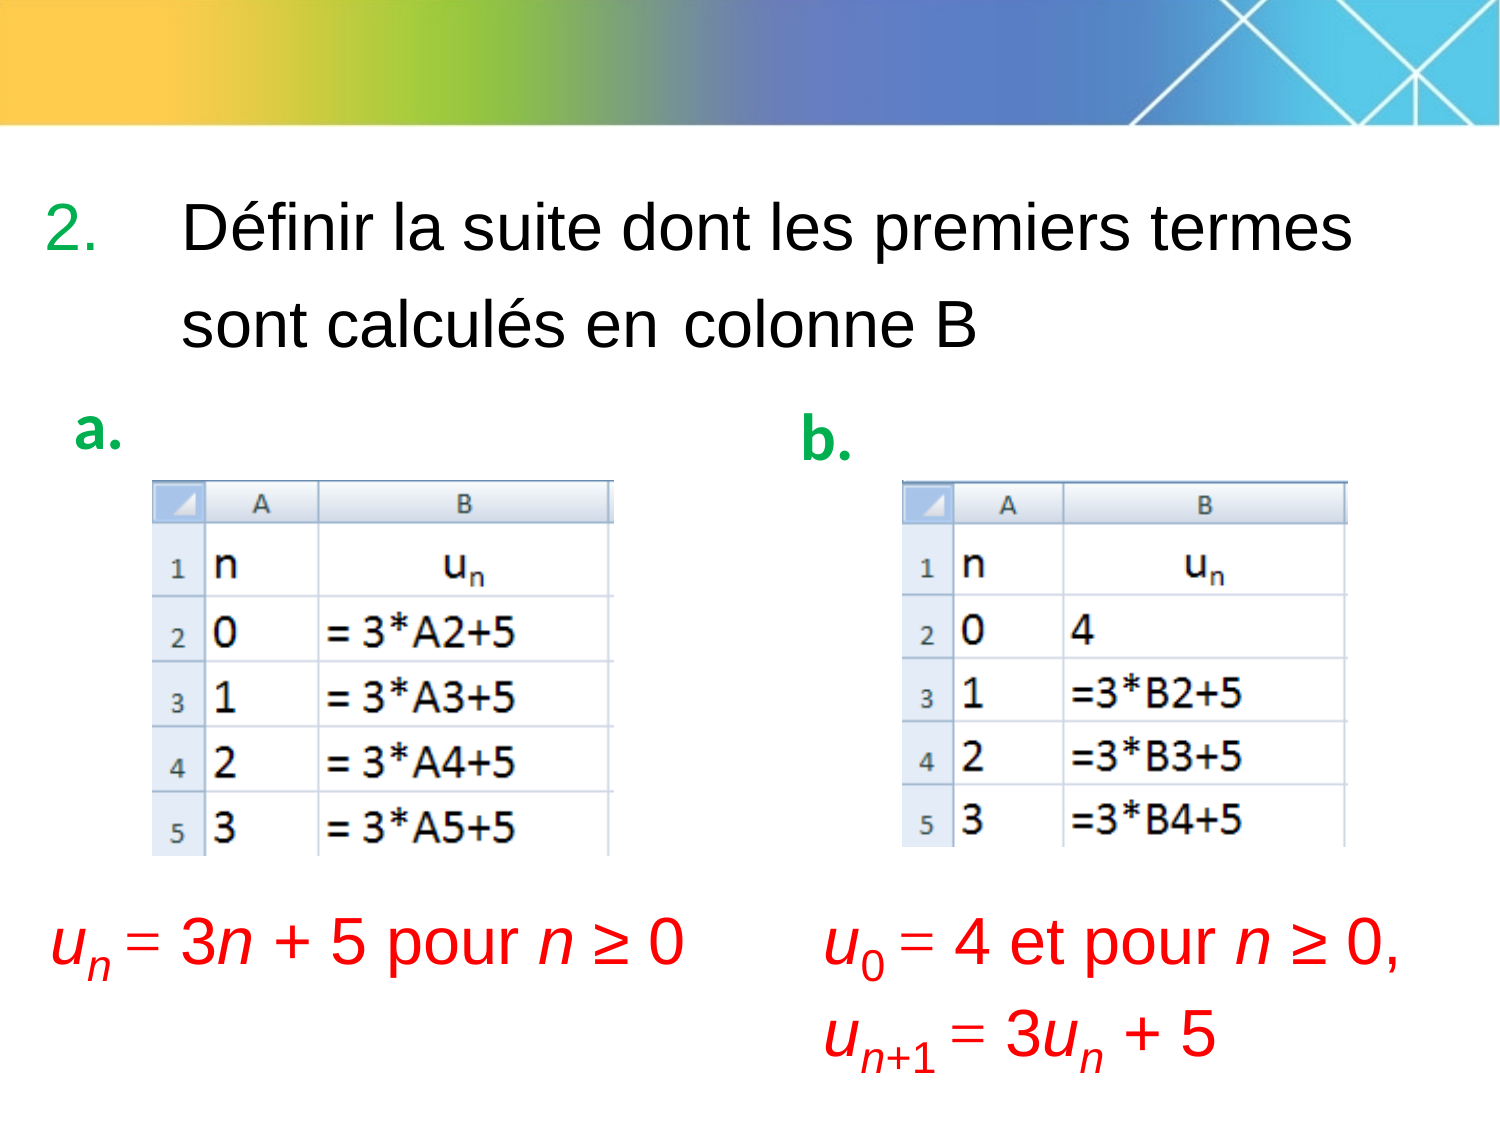

# Définir la suite dont les premiers termes sont calculés en colonne B
a.
b.
un = 3n + 5 pour n ≥ 0
u0 = 4 et pour n ≥ 0,
un+1 = 3un + 5